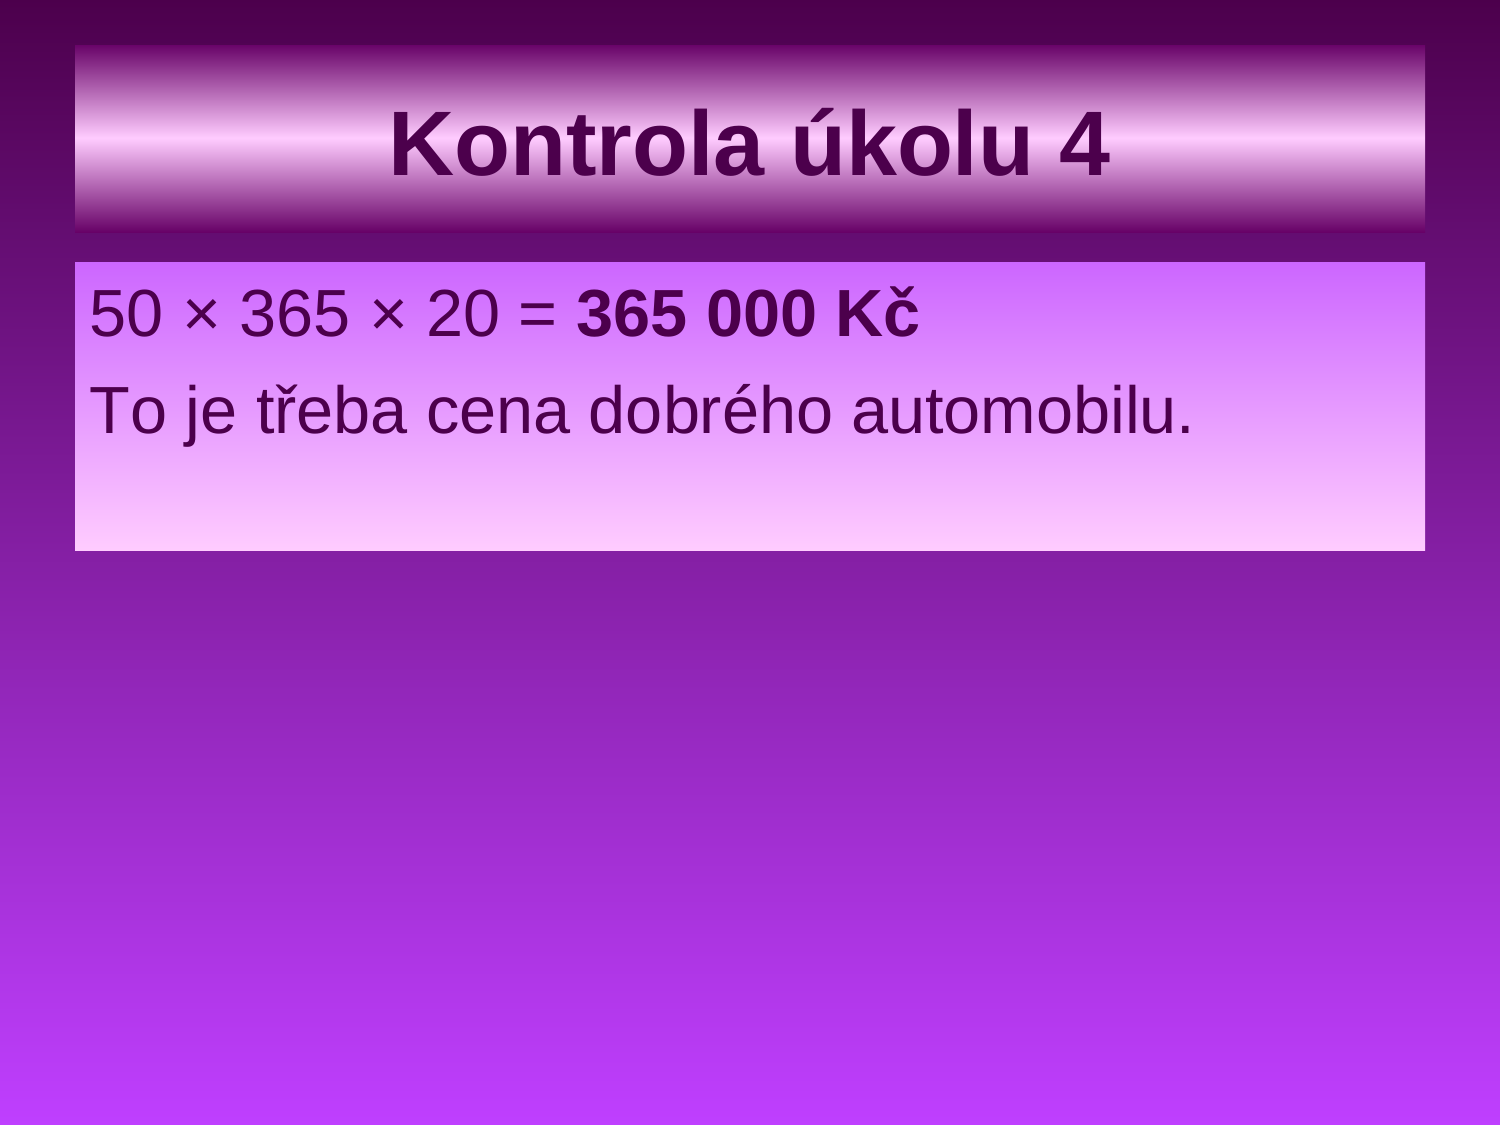

# Kontrola úkolu 4
50 × 365 × 20 = 365 000 Kč
To je třeba cena dobrého automobilu.